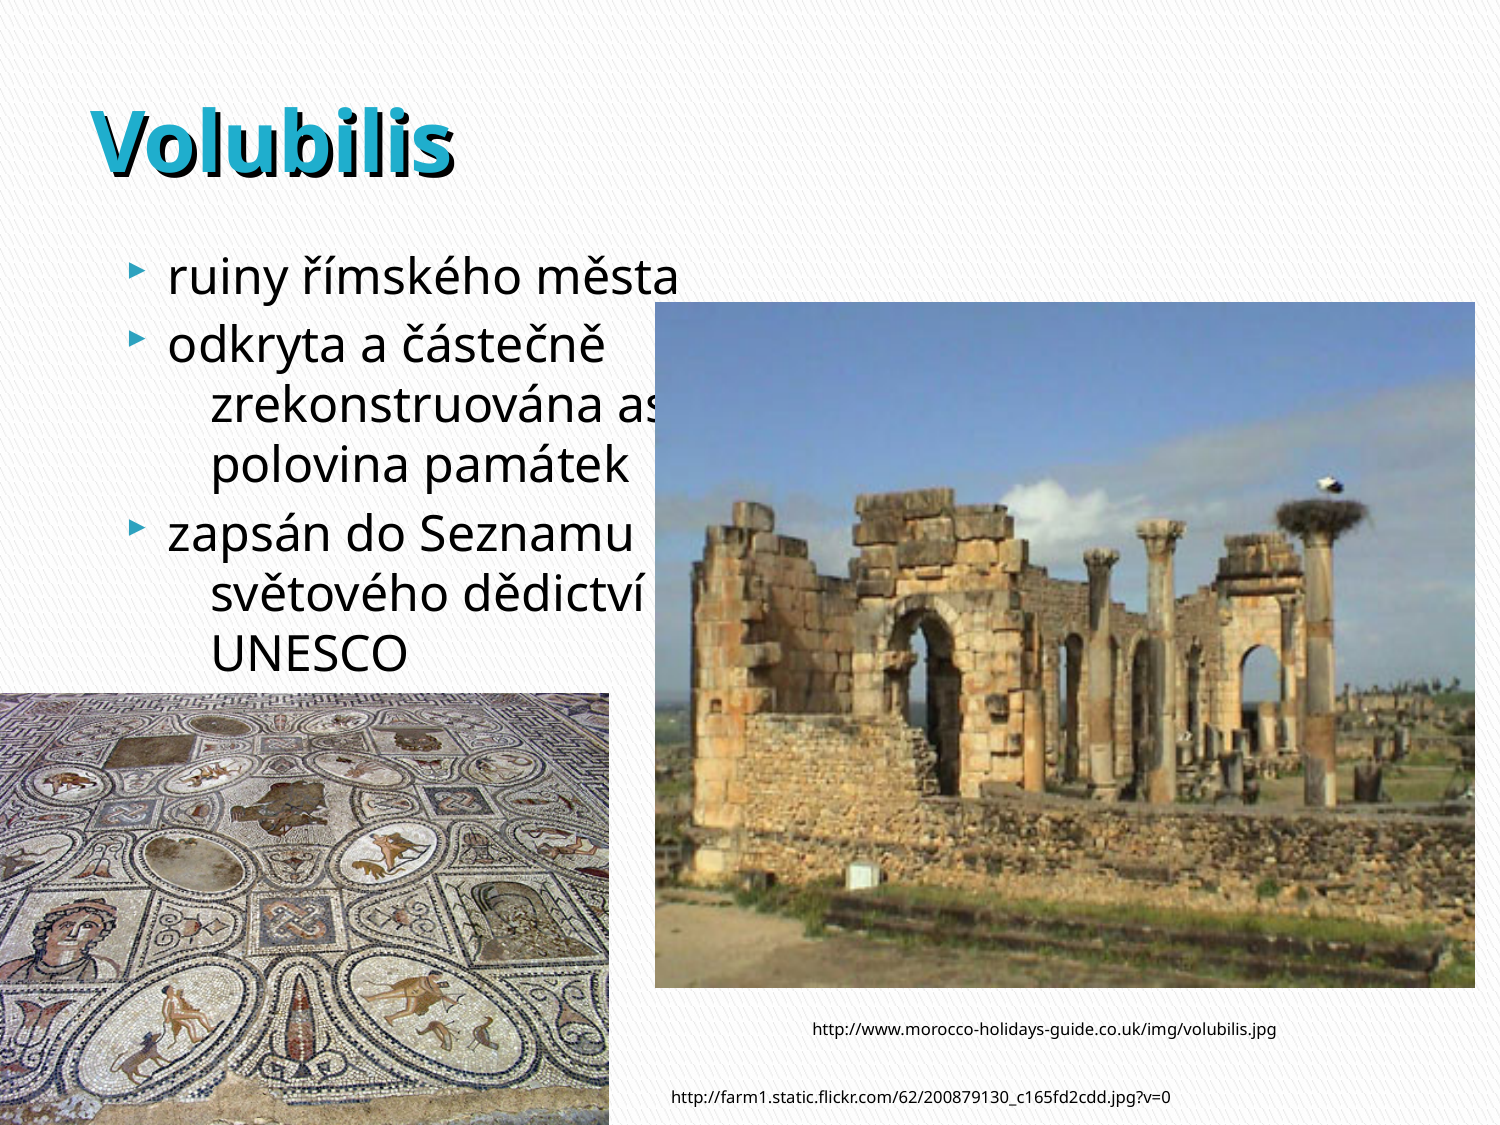

# Volubilis
ruiny římského města
odkryta a částečně zrekonstruována asi polovina památek
zapsán do Seznamu světového dědictví UNESCO
http://www.morocco-holidays-guide.co.uk/img/volubilis.jpg
http://farm1.static.flickr.com/62/200879130_c165fd2cdd.jpg?v=0